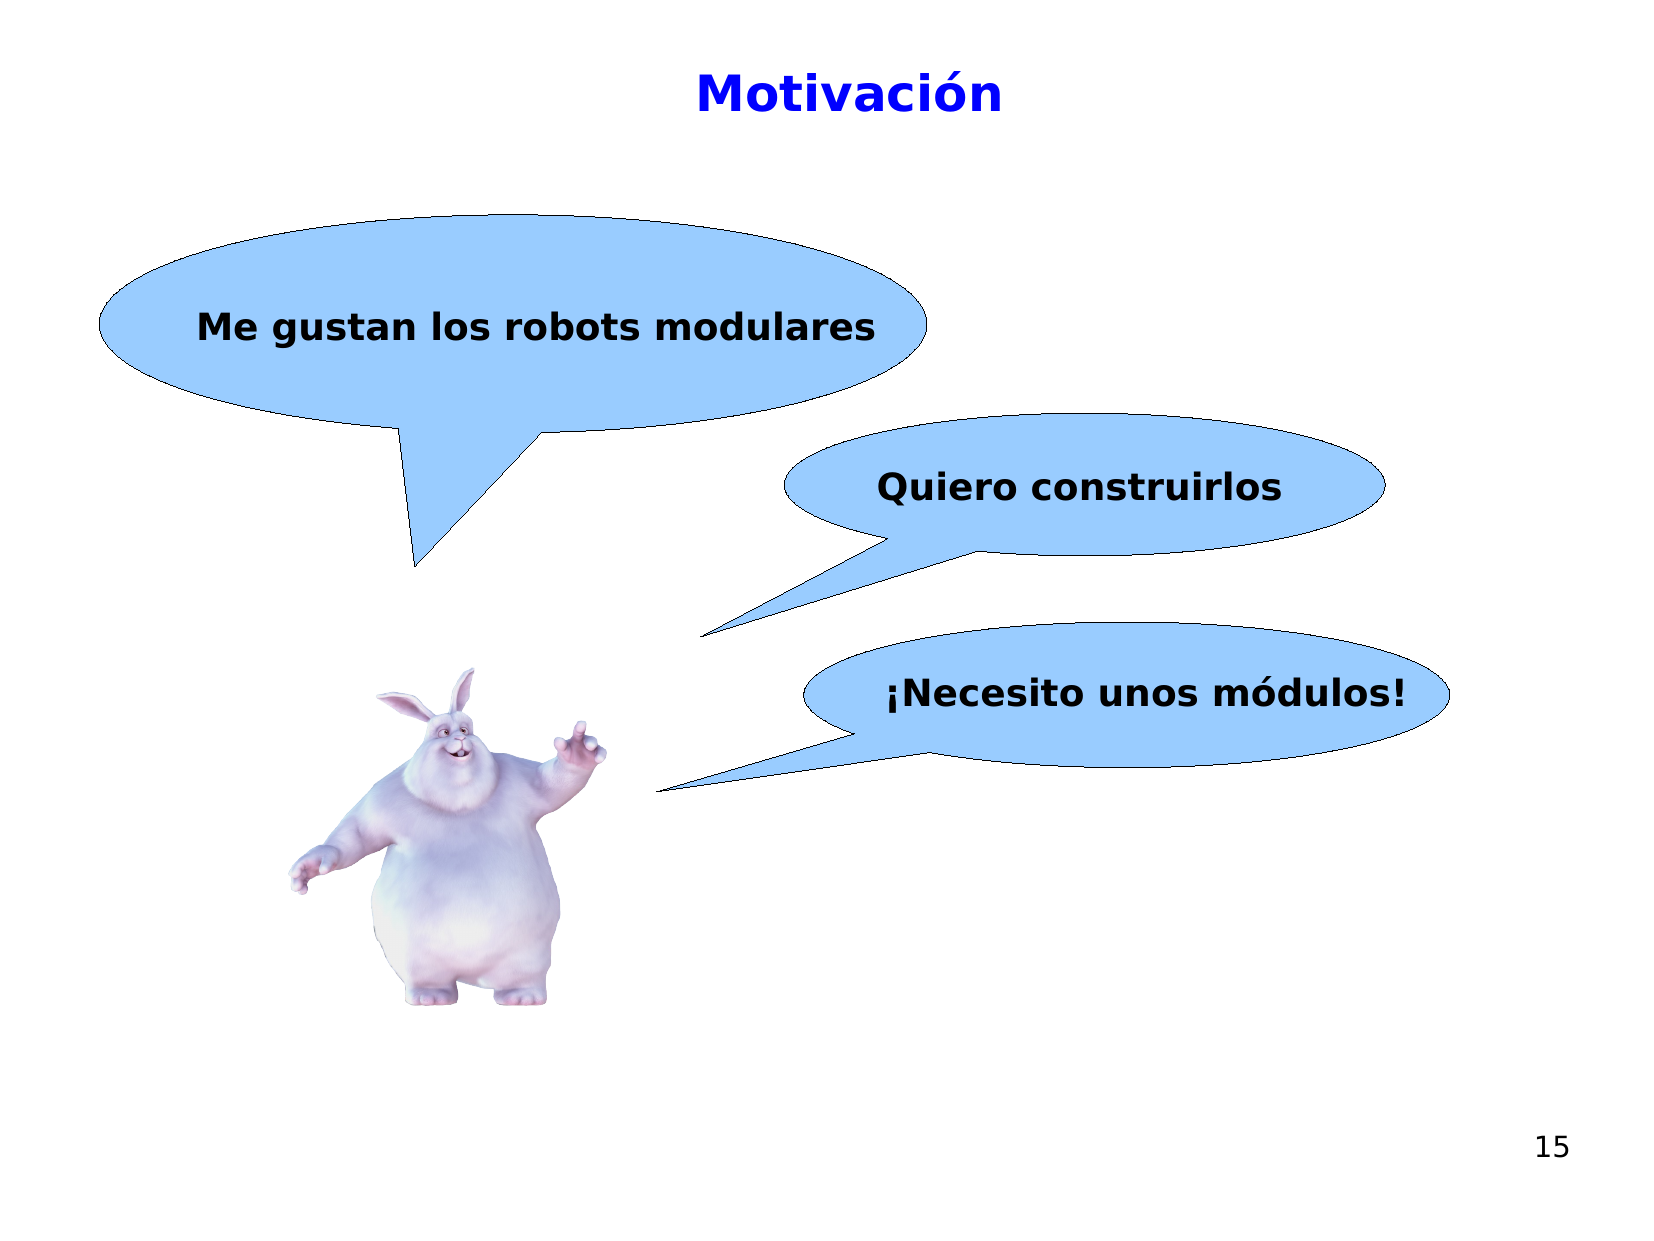

Motivación
Me gustan los robots modulares
Quiero construirlos
¡Necesito unos módulos!
15